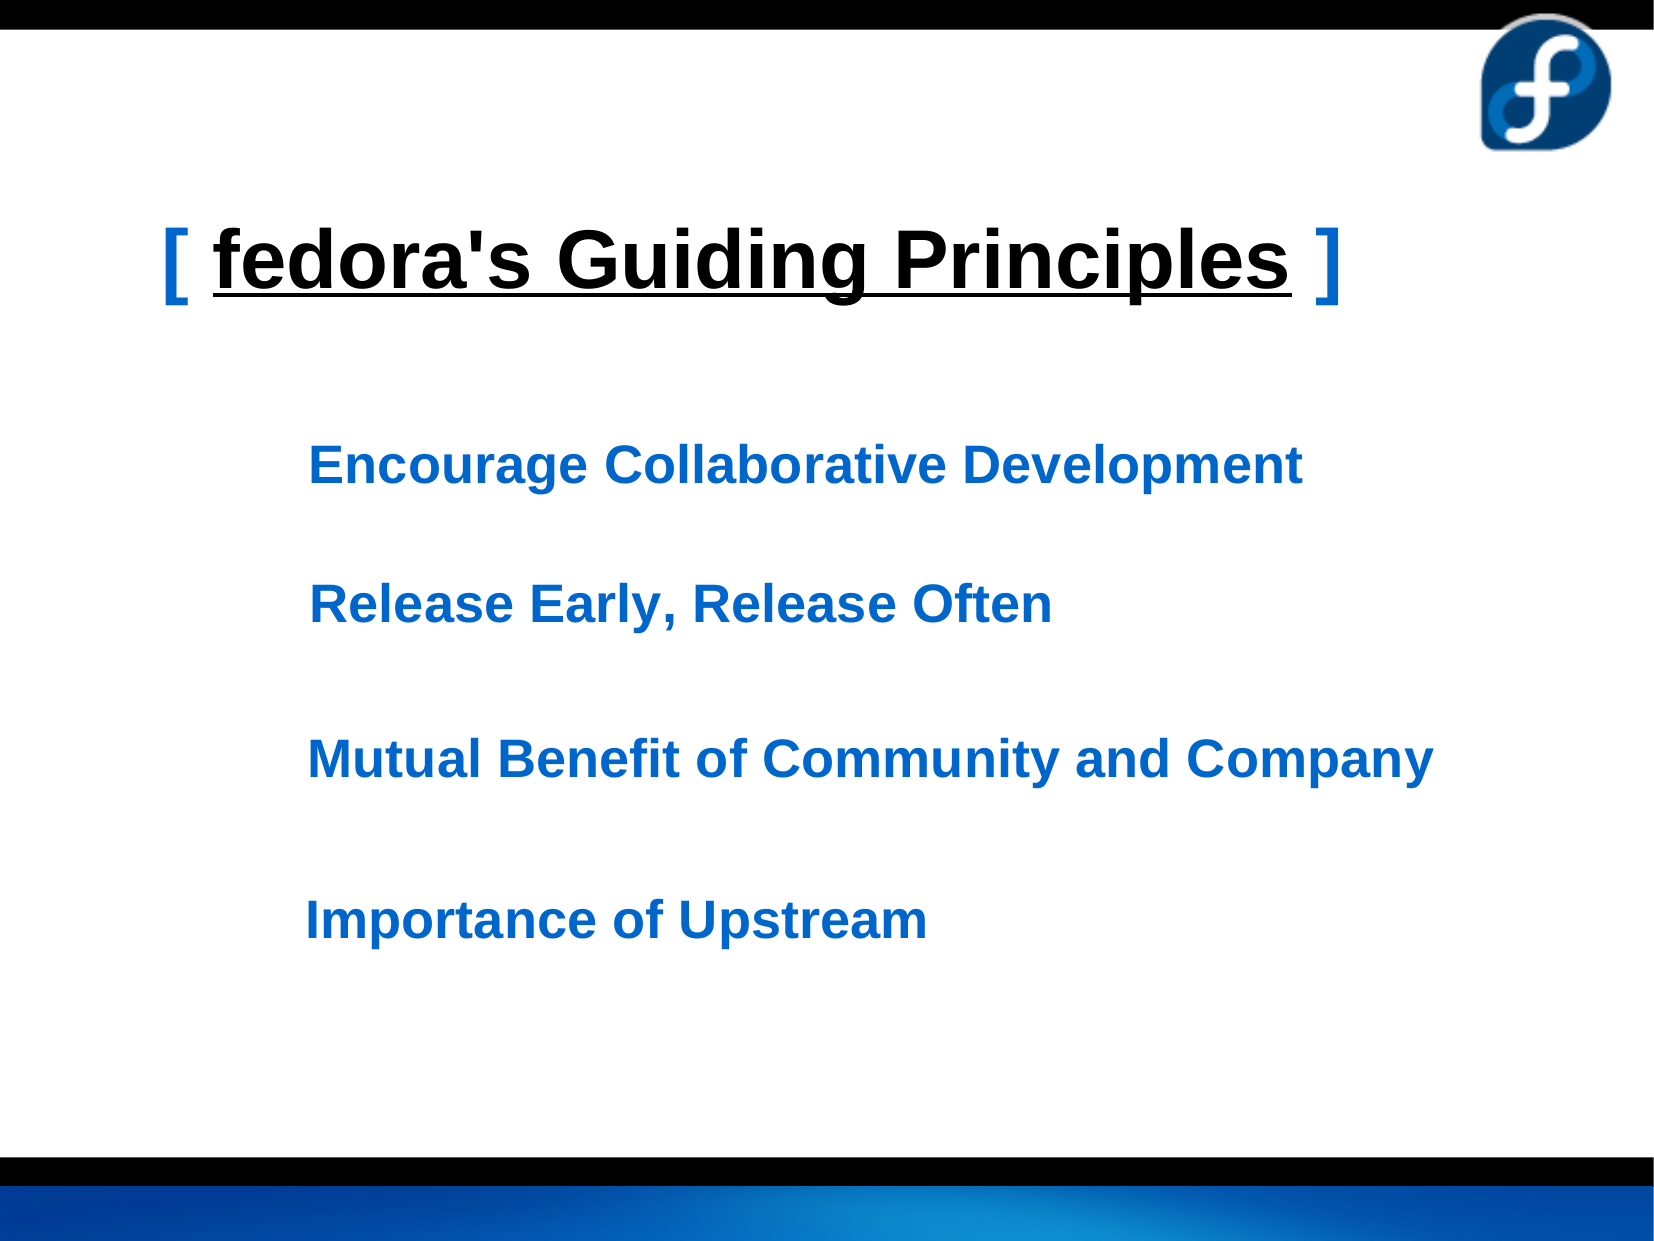

[ fedora's Guiding Principles ]
Encourage Collaborative Development
#
Release Early, Release Often
Mutual Benefit of Community and Company
Importance of Upstream